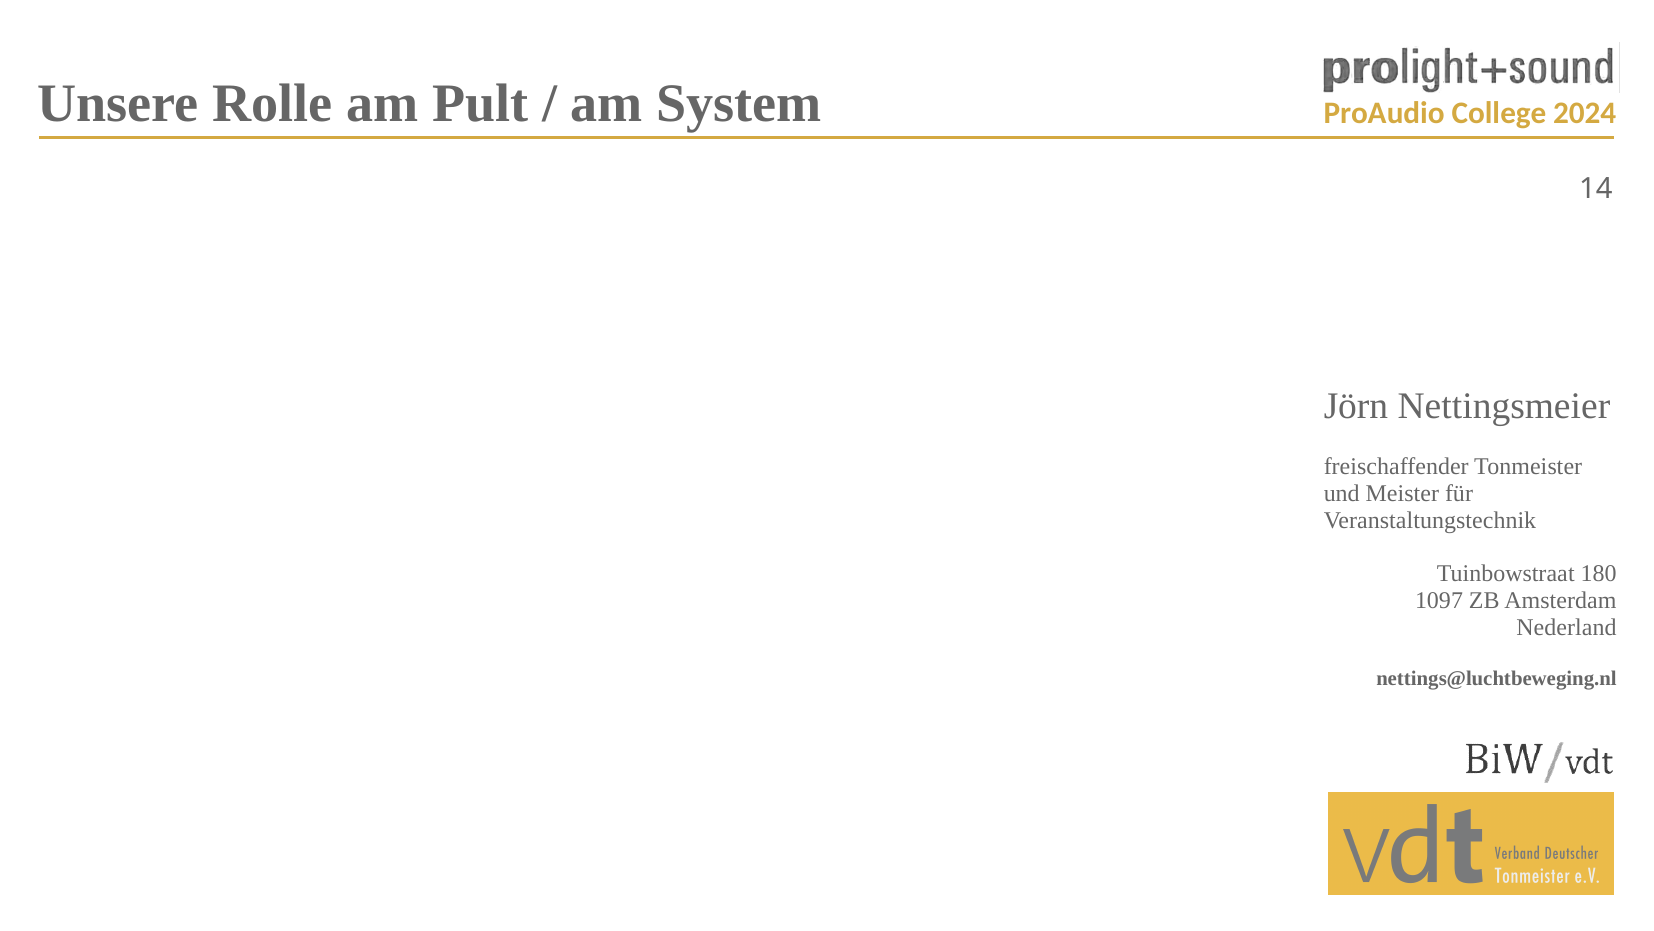

# Unsere Rolle am Pult / am System
14